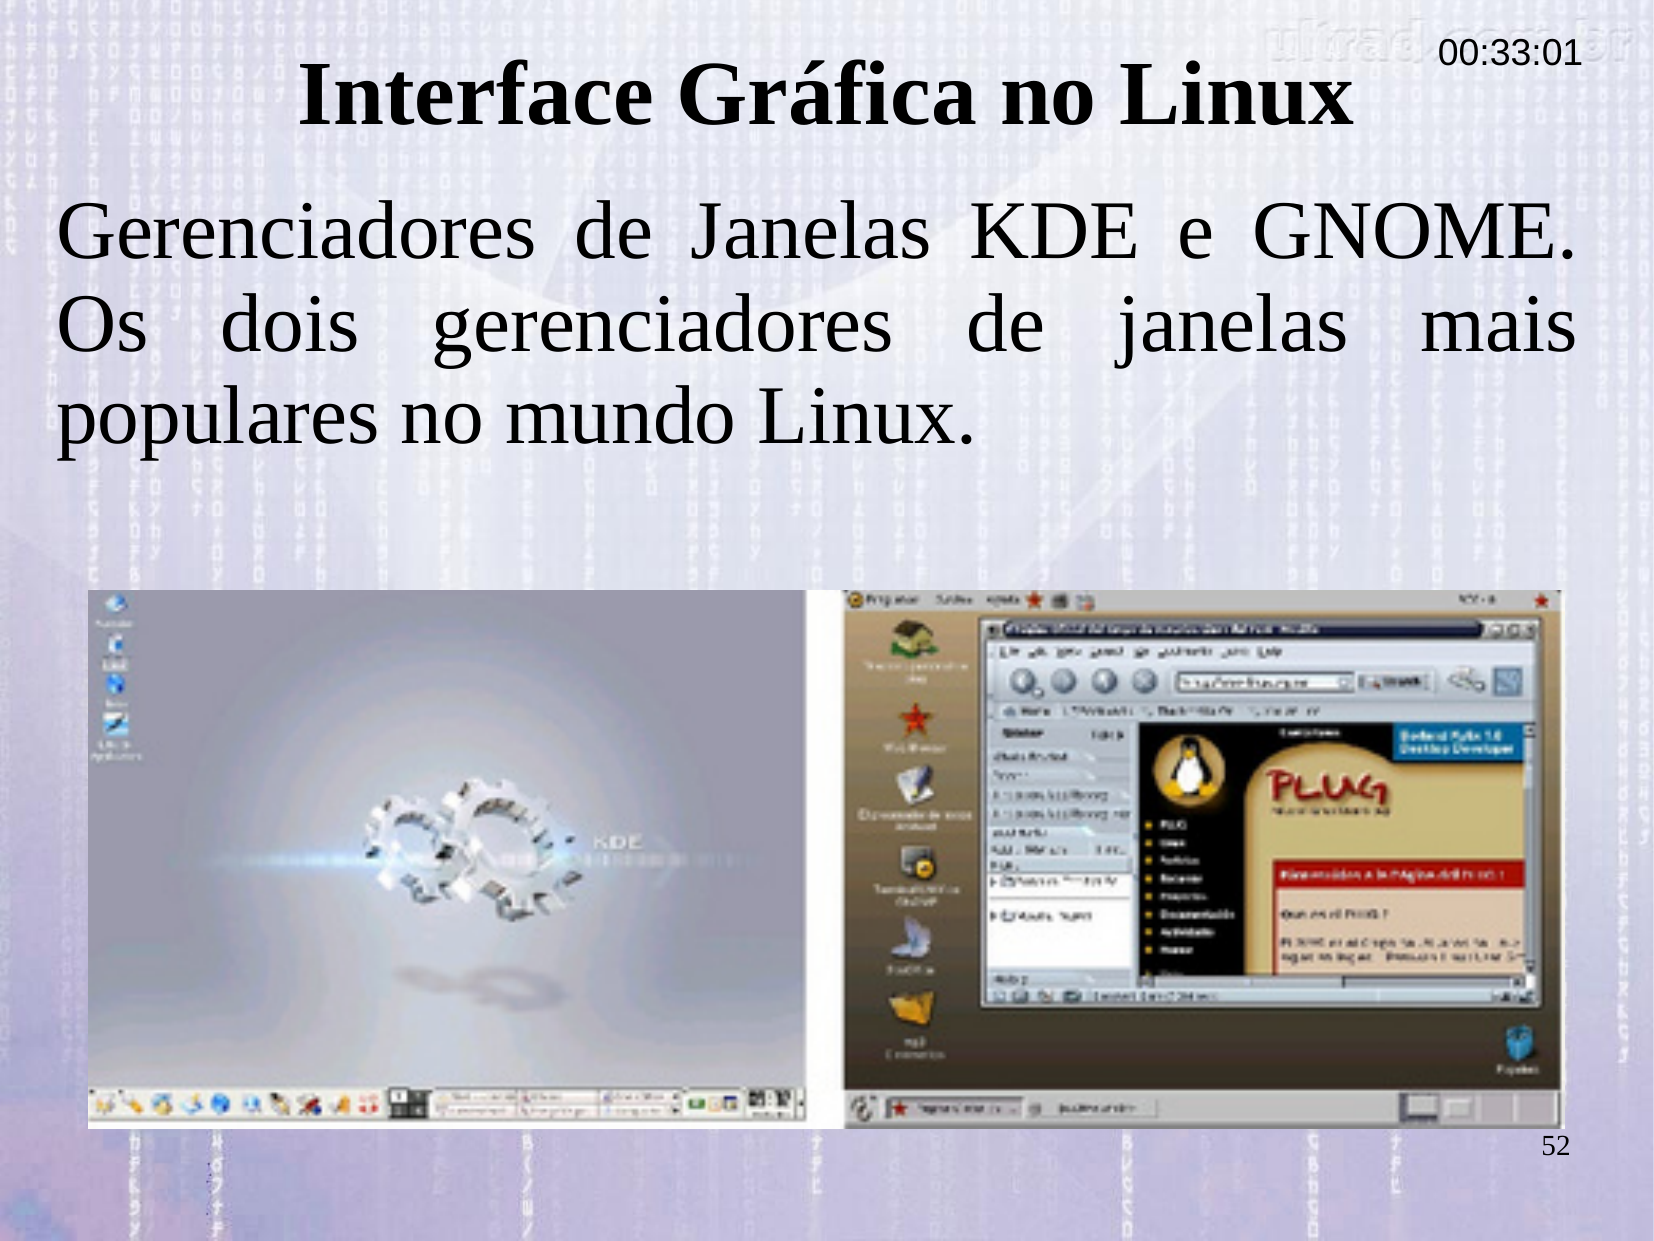

02:51:29
Interface Gráfica no Linux
Gerenciadores de Janelas KDE e GNOME. Os dois gerenciadores de janelas mais populares no mundo Linux.
52